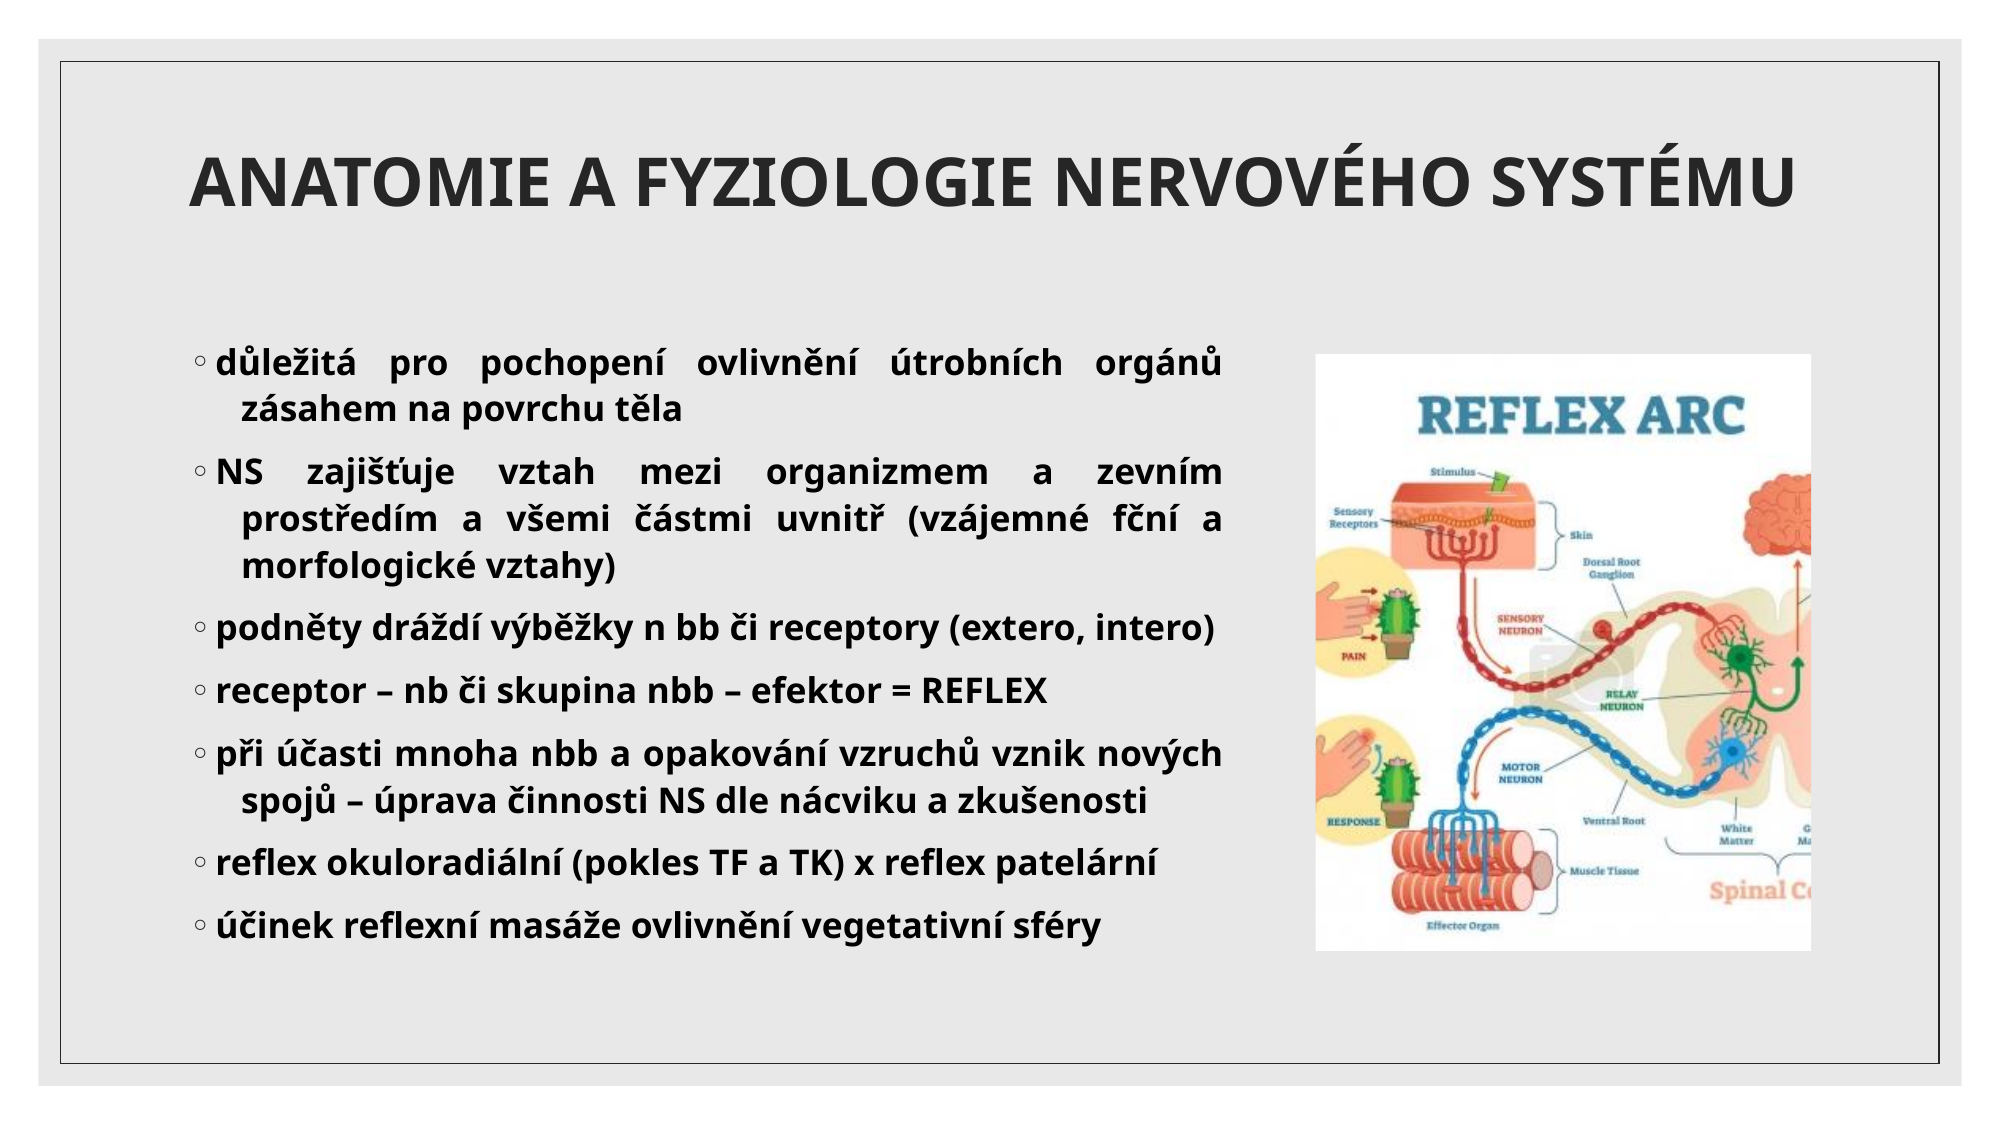

# ANATOMIE A FYZIOLOGIE NERVOVÉHO SYSTÉMU
důležitá pro pochopení ovlivnění útrobních orgánů zásahem na povrchu těla
NS zajišťuje vztah mezi organizmem a zevním prostředím a všemi částmi uvnitř (vzájemné fční a morfologické vztahy)
podněty dráždí výběžky n bb či receptory (extero, intero)
receptor – nb či skupina nbb – efektor = REFLEX
při účasti mnoha nbb a opakování vzruchů vznik nových spojů – úprava činnosti NS dle nácviku a zkušenosti
reflex okuloradiální (pokles TF a TK) x reflex patelární
účinek reflexní masáže ovlivnění vegetativní sféry